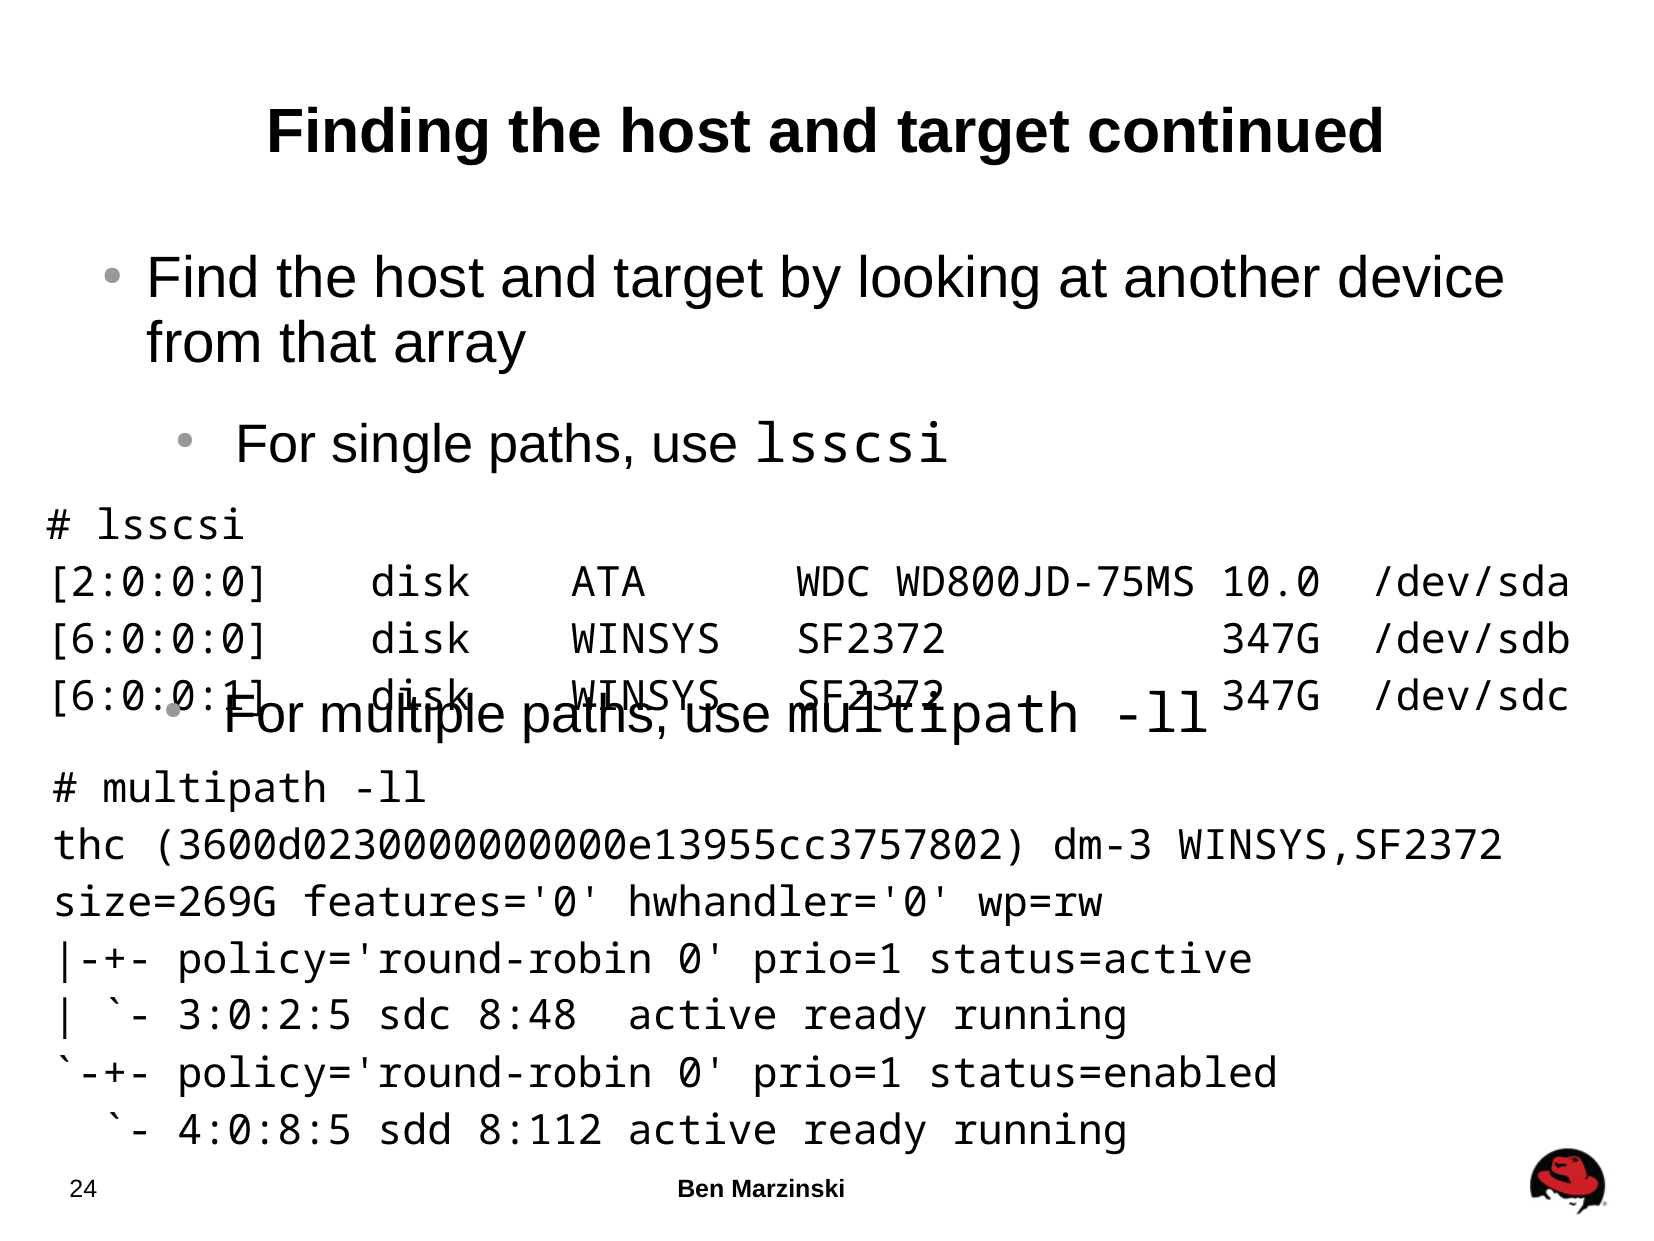

# Finding the host and target continued
Find the host and target by looking at another device from that array
 For single paths, use lsscsi
# lsscsi
[2:0:0:0] disk ATA WDC WD800JD-75MS 10.0 /dev/sda
[6:0:0:0] disk WINSYS SF2372 347G /dev/sdb
[6:0:0:1] disk WINSYS SF2372 347G /dev/sdc
 For multiple paths, use multipath -ll
# multipath -ll
thc (3600d0230000000000e13955cc3757802) dm-3 WINSYS,SF2372
size=269G features='0' hwhandler='0' wp=rw
|-+- policy='round-robin 0' prio=1 status=active
| `- 3:0:2:5 sdc 8:48 active ready running
`-+- policy='round-robin 0' prio=1 status=enabled
 `- 4:0:8:5 sdd 8:112 active ready running